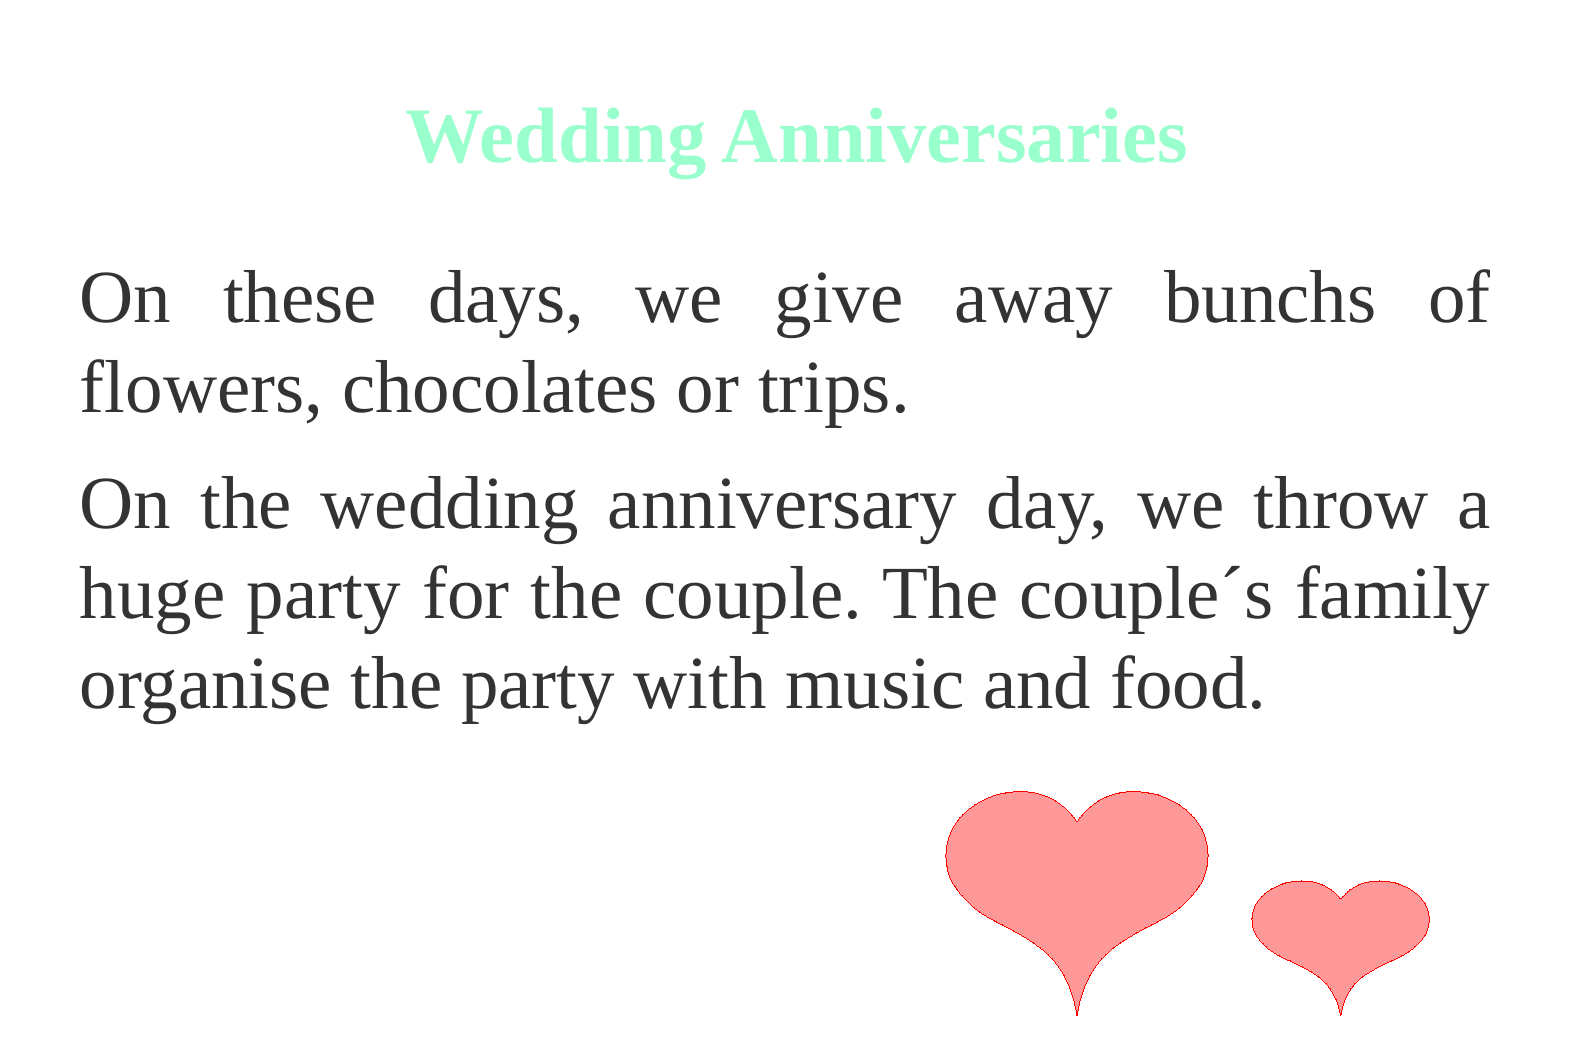

# Wedding Anniversaries
On these days, we give away bunchs of flowers, chocolates or trips.
On the wedding anniversary day, we throw a huge party for the couple. The couple´s family organise the party with music and food.